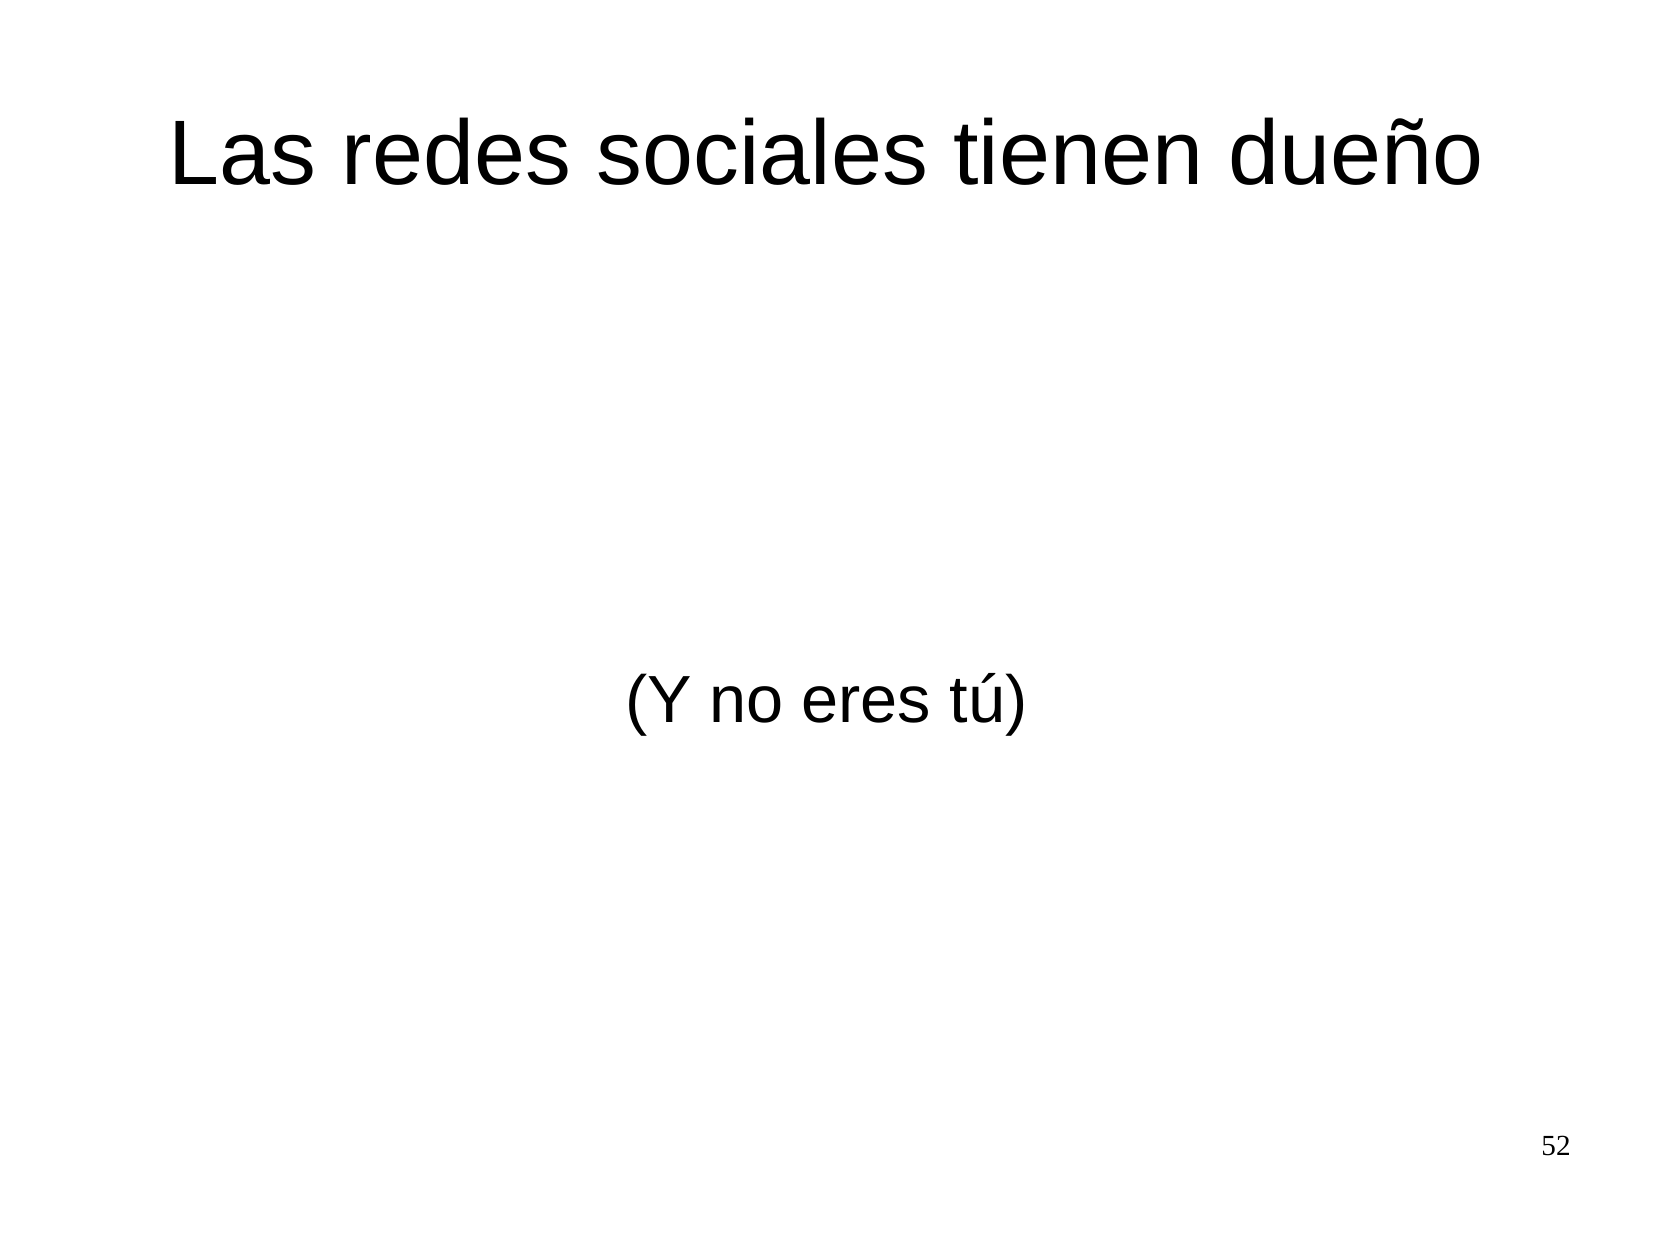

# Las redes sociales tienen dueño
(Y no eres tú)
52